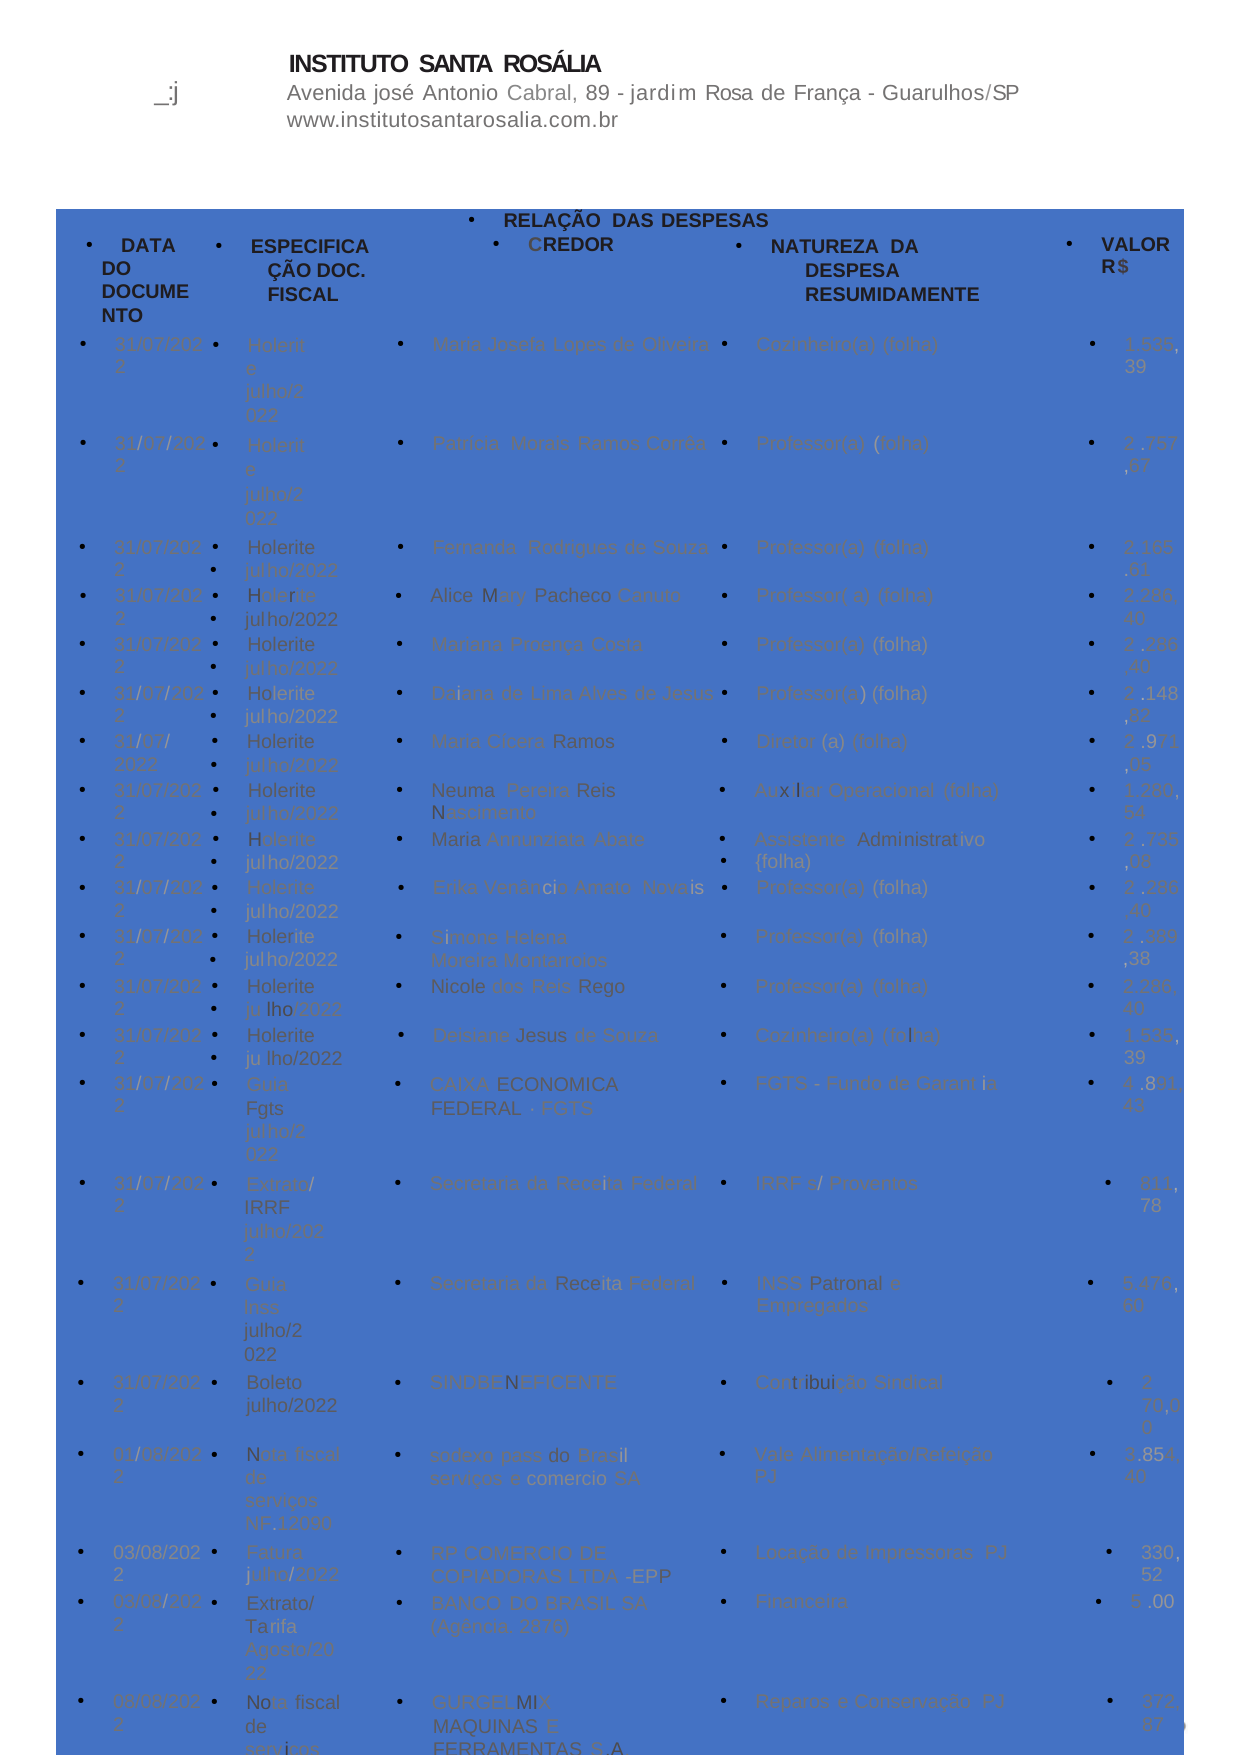

INSTITUTO SANTA ROSÁLIA
Avenida josé Antonio Cabral, 89 - jardim Rosa de França - Guarulhos/SP www.institutosantarosalia.com.br
_:j
| RELAÇÃO DAS DESPESAS | | | | |
| --- | --- | --- | --- | --- |
| DATA DO DOCUMENTO | ESPECIFICAÇÃO DOC. FISCAL | CREDOR | NATUREZA DA DESPESA RESUMIDAMENTE | VALOR R$ |
| 31/07/2022 | Holerite julho/2022 | Maria Josefa Lopes de Oliveira | Cozinheiro(a) (folha) | 1.535,39 |
| 31/07/2022 | Holerite julho/2022 | Patrícia Morais Ramos Corrêa | Professor(a) (folha) | 2 .757 ,67 |
| 31/07/2022 | Holerite julho/2022 | Fernanda Rodrigues de Souza | Professor(a) (folha) | 2.165 .61 |
| 31/07/2022 | Holerite julho/2022 | Alice Mary Pacheco Canuto | Professor( a) (folha) | 2.286,40 |
| 31/07/2022 | Holerite julho/2022 | Mariana Proença Costa | Professor(a) (folha) | 2 .286,40 |
| 31/07/2022 | Holerite julho/2022 | Daiana de Lima Alves de Jesus | Professor(a) (folha) | 2 .148,82 |
| 31/07/ 2022 | Holerite julho/2022 | Maria Cícera Ramos | Diretor (a) (folha) | 2 .971,05 |
| 31/07/2022 | Holerite julho/2022 | Neuma Pereira Reis Nascimento | Auxiliar Operacional (folha) | 1.280,54 |
| 31/07/2022 | Holerite julho/2022 | Maria Annunziata Abate | Assistente Administrativo {folha) | 2 .735 ,08 |
| 31/07/2022 | Holerite julho/2022 | Erika Venâncio Amato Novais | Professor(a) (folha) | 2 .286,40 |
| 31/07/2022 | Holerite julho/2022 | Simone Helena Moreira Montarroios | Professor(a) (folha) | 2 .389 ,38 |
| 31/07/2022 | Holerite ju lho/2022 | Nicole dos Reis Rego | Professor(a) (folha) | 2.286,40 |
| 31/07/2022 | Holerite ju lho/2022 | Deisiane Jesus de Souza | Cozinheiro(a) (folha) | 1.535,39 |
| 31/07/2022 | Guia Fgts julho/2022 | CAIXA ECONOMICA FEDERAL · FGTS | FGTS - Fundo de Garant ia | 4 .891,43 |
| 31/07/2022 | Extrato/IRRF julho/2022 | Secretaria da Receita Federal | IRRF s/ Proventos | 811,78 |
| 31/07/2022 | Guia lnss julho/2022 | Secretaria da Receita Federal | INSS Patronal e Empregados | 5.476,60 |
| 31/07/2022 | Boleto julho/2022 | SINDBENEFICENTE | Contribuição Sindical | 2 70,00 |
| 01/08/2022 | Nota fiscal de serviços NF.12090 | sodexo pass do Brasil serviços e comercio SA | Vale Alimentação/Refeição PJ | 3.854,40 |
| 03/08/2022 | Fatura julho/2022 | RP COMERCIO DE COPIADORAS LTDA -EPP | Locação de Impressoras PJ | 330,52 |
| 03/08/2022 | Extrato/Tarifa Agosto/2022 | BANCO DO BRASIL SA (Agência. 2876) | Financeira | 5 .00 |
| 08/08/2022 | Nota fiscal de serviços NF 466 332 | GURGELMIX MAQUINAS E FERRAMENTAS S.A. | Reparos e Conservação PJ | 372,87 |